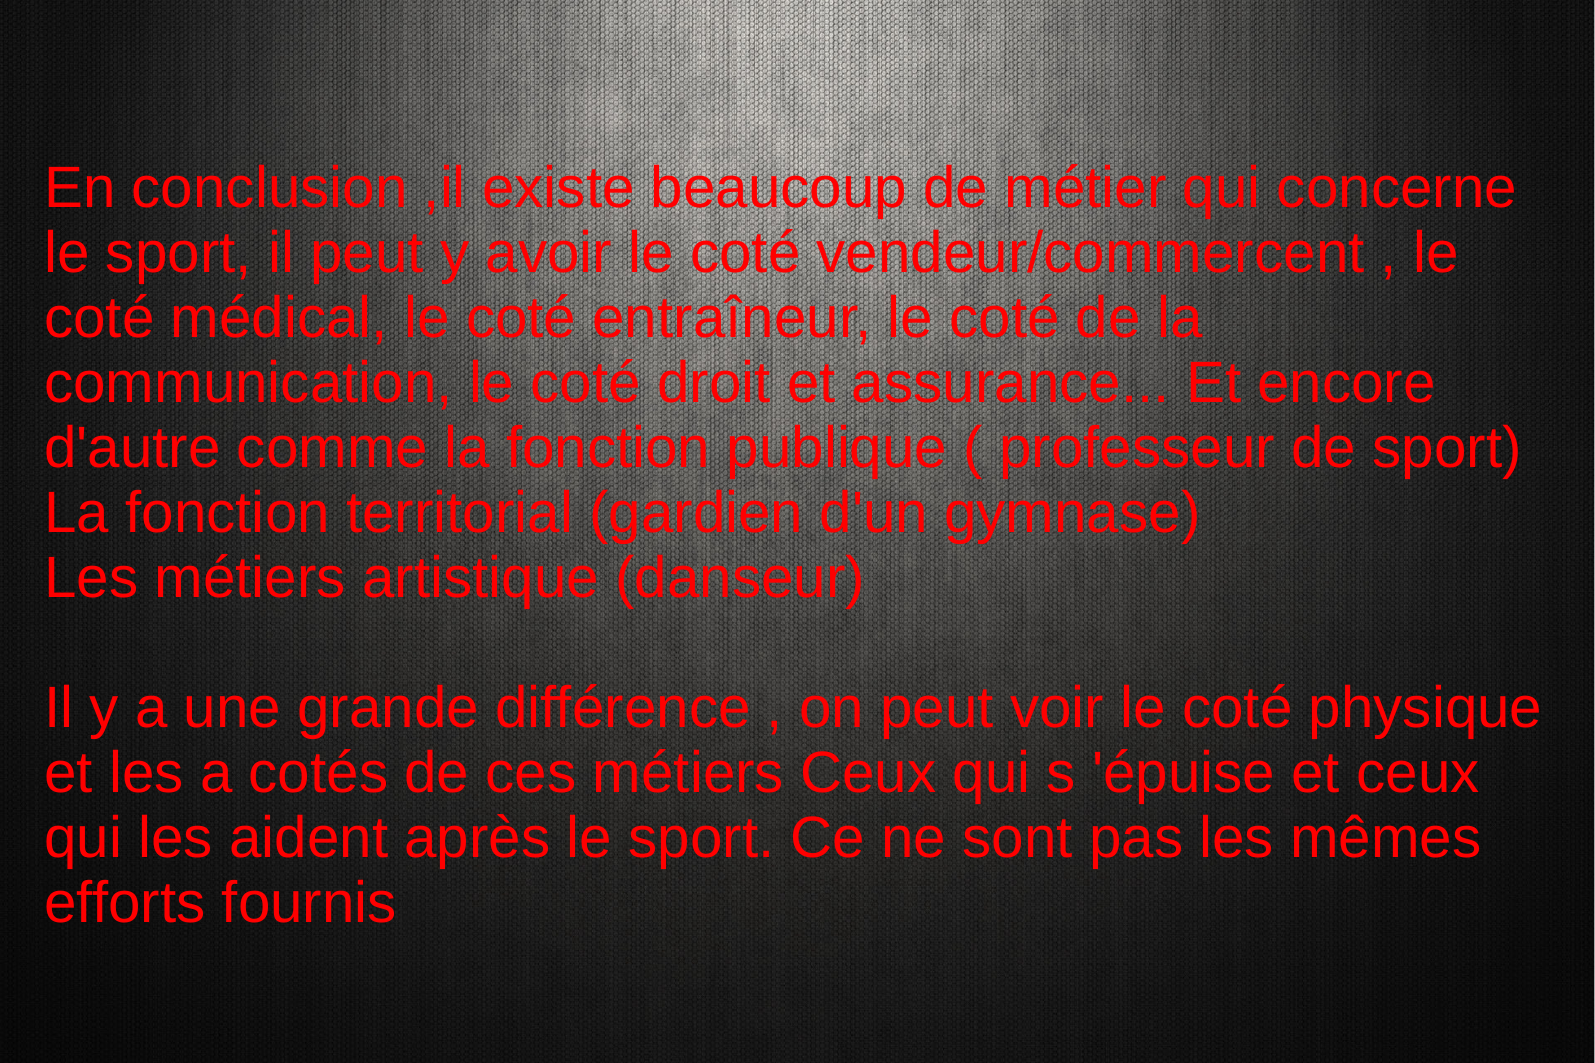

#
En conclusion ,il existe beaucoup de métier qui concerne le sport, il peut y avoir le coté vendeur/commercent , le coté médical, le coté entraîneur, le coté de la communication, le coté droit et assurance... Et encore d'autre comme la fonction publique ( professeur de sport)
La fonction territorial (gardien d'un gymnase)
Les métiers artistique (danseur)
Il y a une grande différence , on peut voir le coté physique et les a cotés de ces métiers Ceux qui s 'épuise et ceux qui les aident après le sport. Ce ne sont pas les mêmes efforts fournis